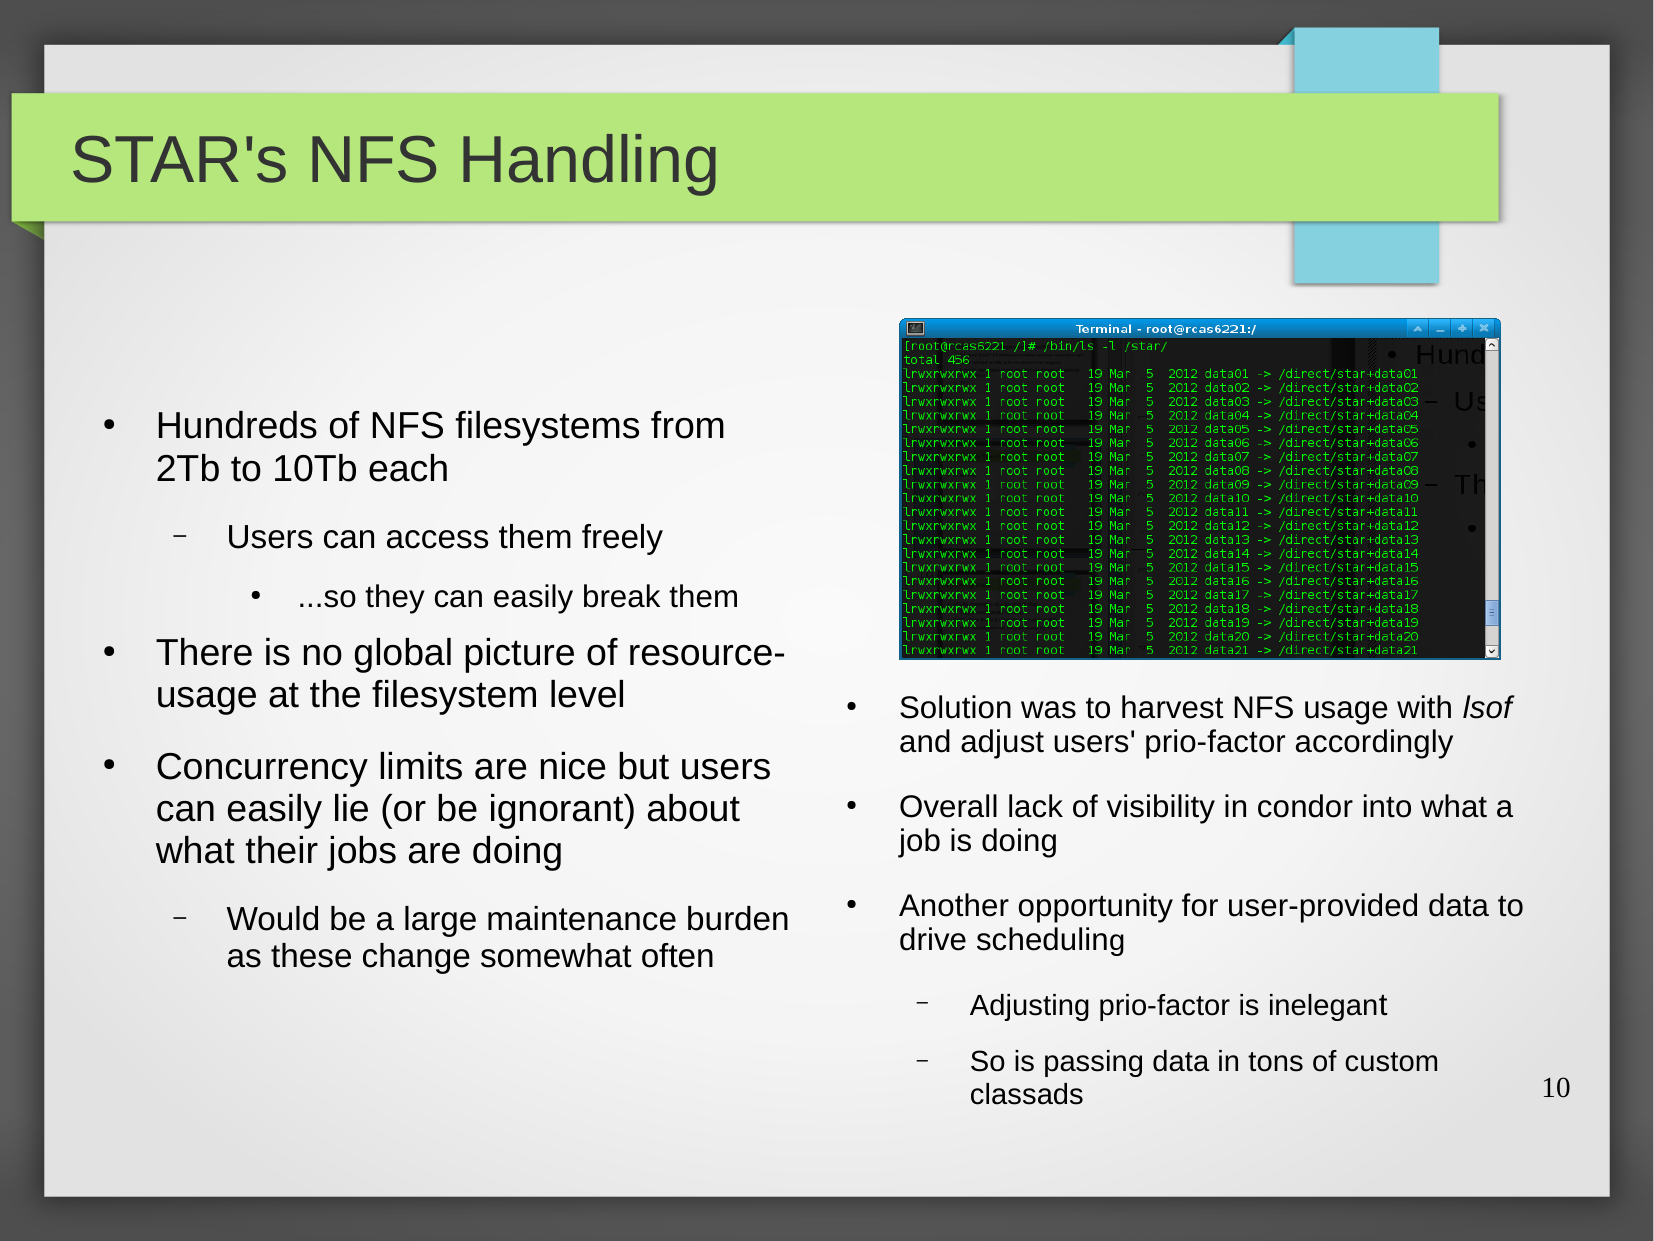

# STAR's NFS Handling
Hundreds of NFS filesystems from 2Tb to 10Tb each
Users can access them freely
...so they can easily break them
There is no global picture of resource-usage at the filesystem level
Concurrency limits are nice but users can easily lie (or be ignorant) about what their jobs are doing
Would be a large maintenance burden as these change somewhat often
Solution was to harvest NFS usage with lsof and adjust users' prio-factor accordingly
Overall lack of visibility in condor into what a job is doing
Another opportunity for user-provided data to drive scheduling
Adjusting prio-factor is inelegant
So is passing data in tons of custom classads
10